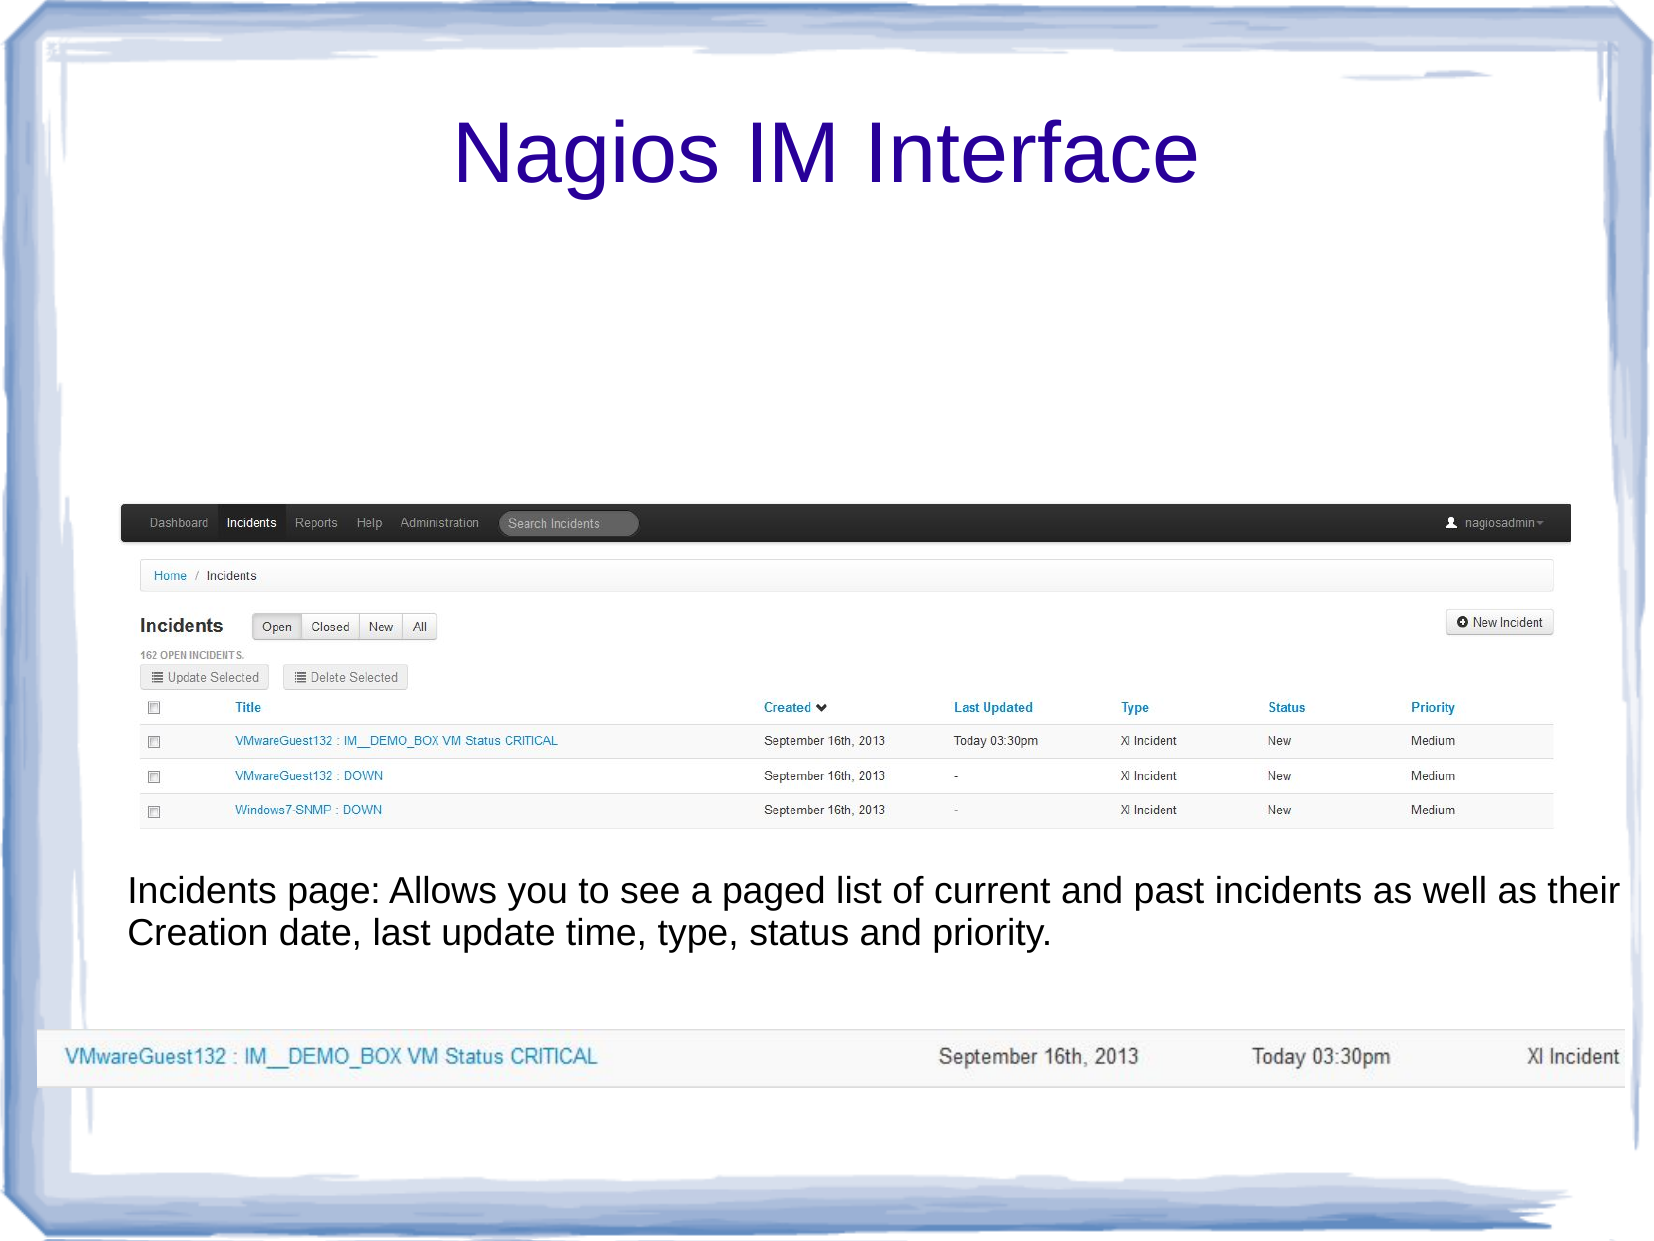

# Nagios IM Interface
Incidents page: Allows you to see a paged list of current and past incidents as well as their
Creation date, last update time, type, status and priority.